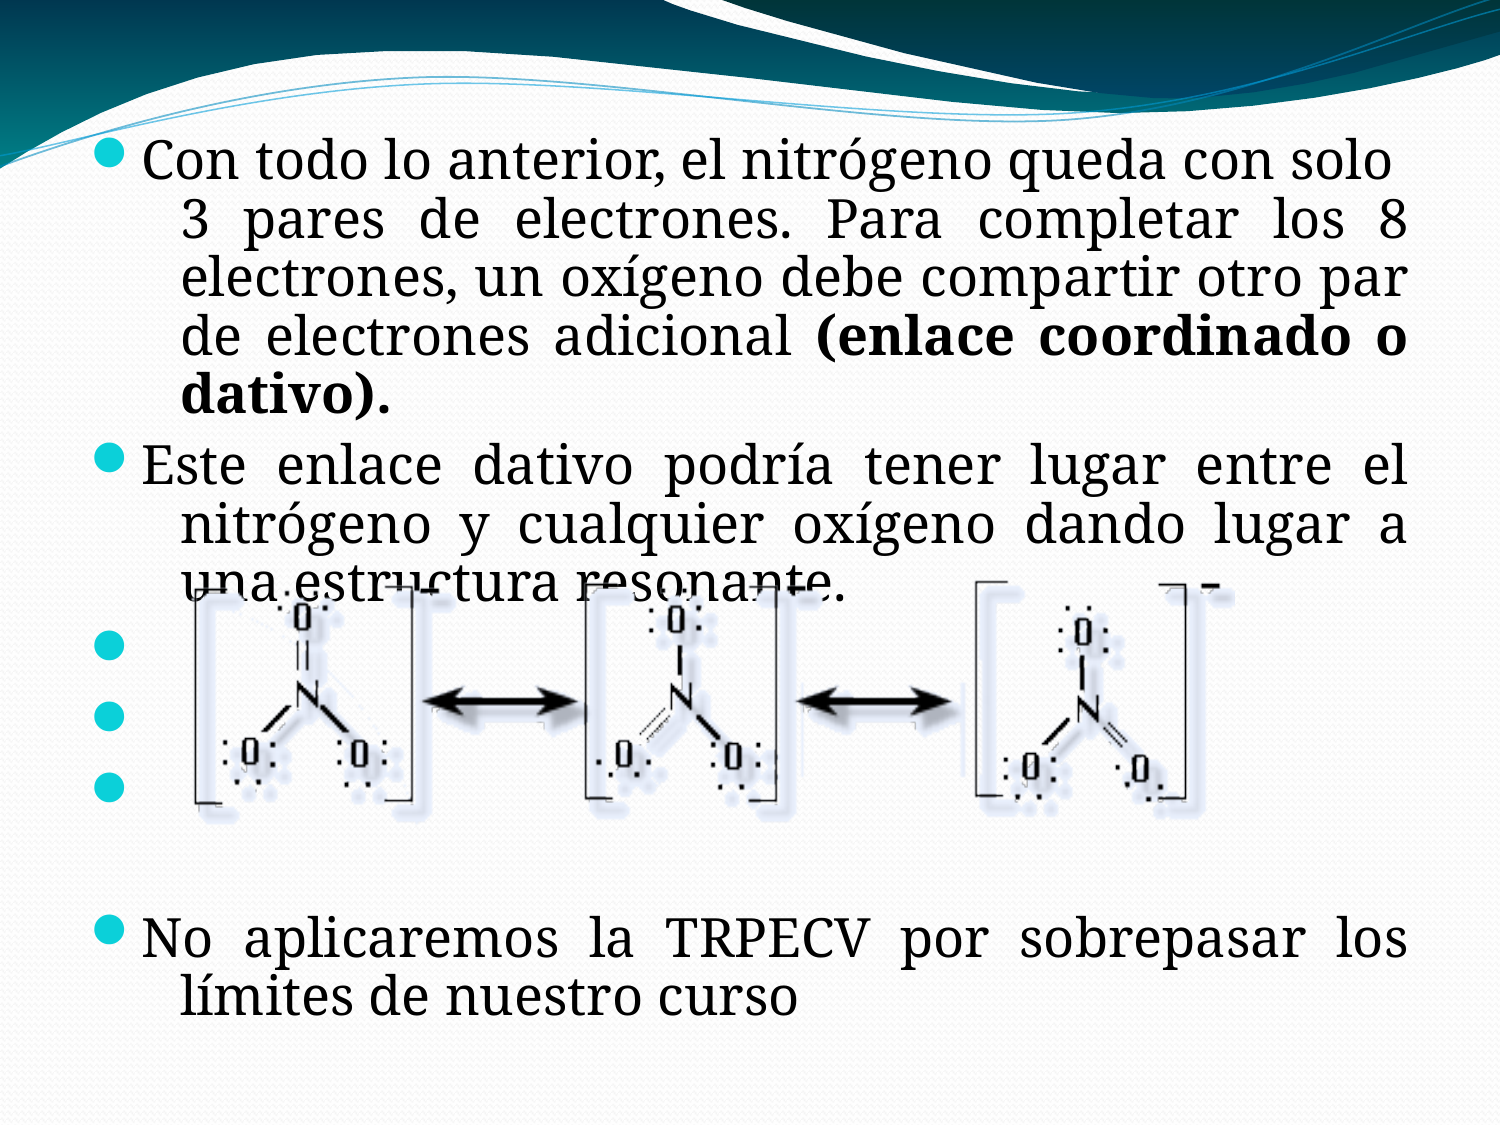

# Con todo lo anterior, el nitrógeno queda con solo 3 pares de electrones. Para completar los 8 electrones, un oxígeno debe compartir otro par de electrones adicional (enlace coordinado o dativo).
Este enlace dativo podría tener lugar entre el nitrógeno y cualquier oxígeno dando lugar a una estructura resonante.
No aplicaremos la TRPECV por sobrepasar los límites de nuestro curso